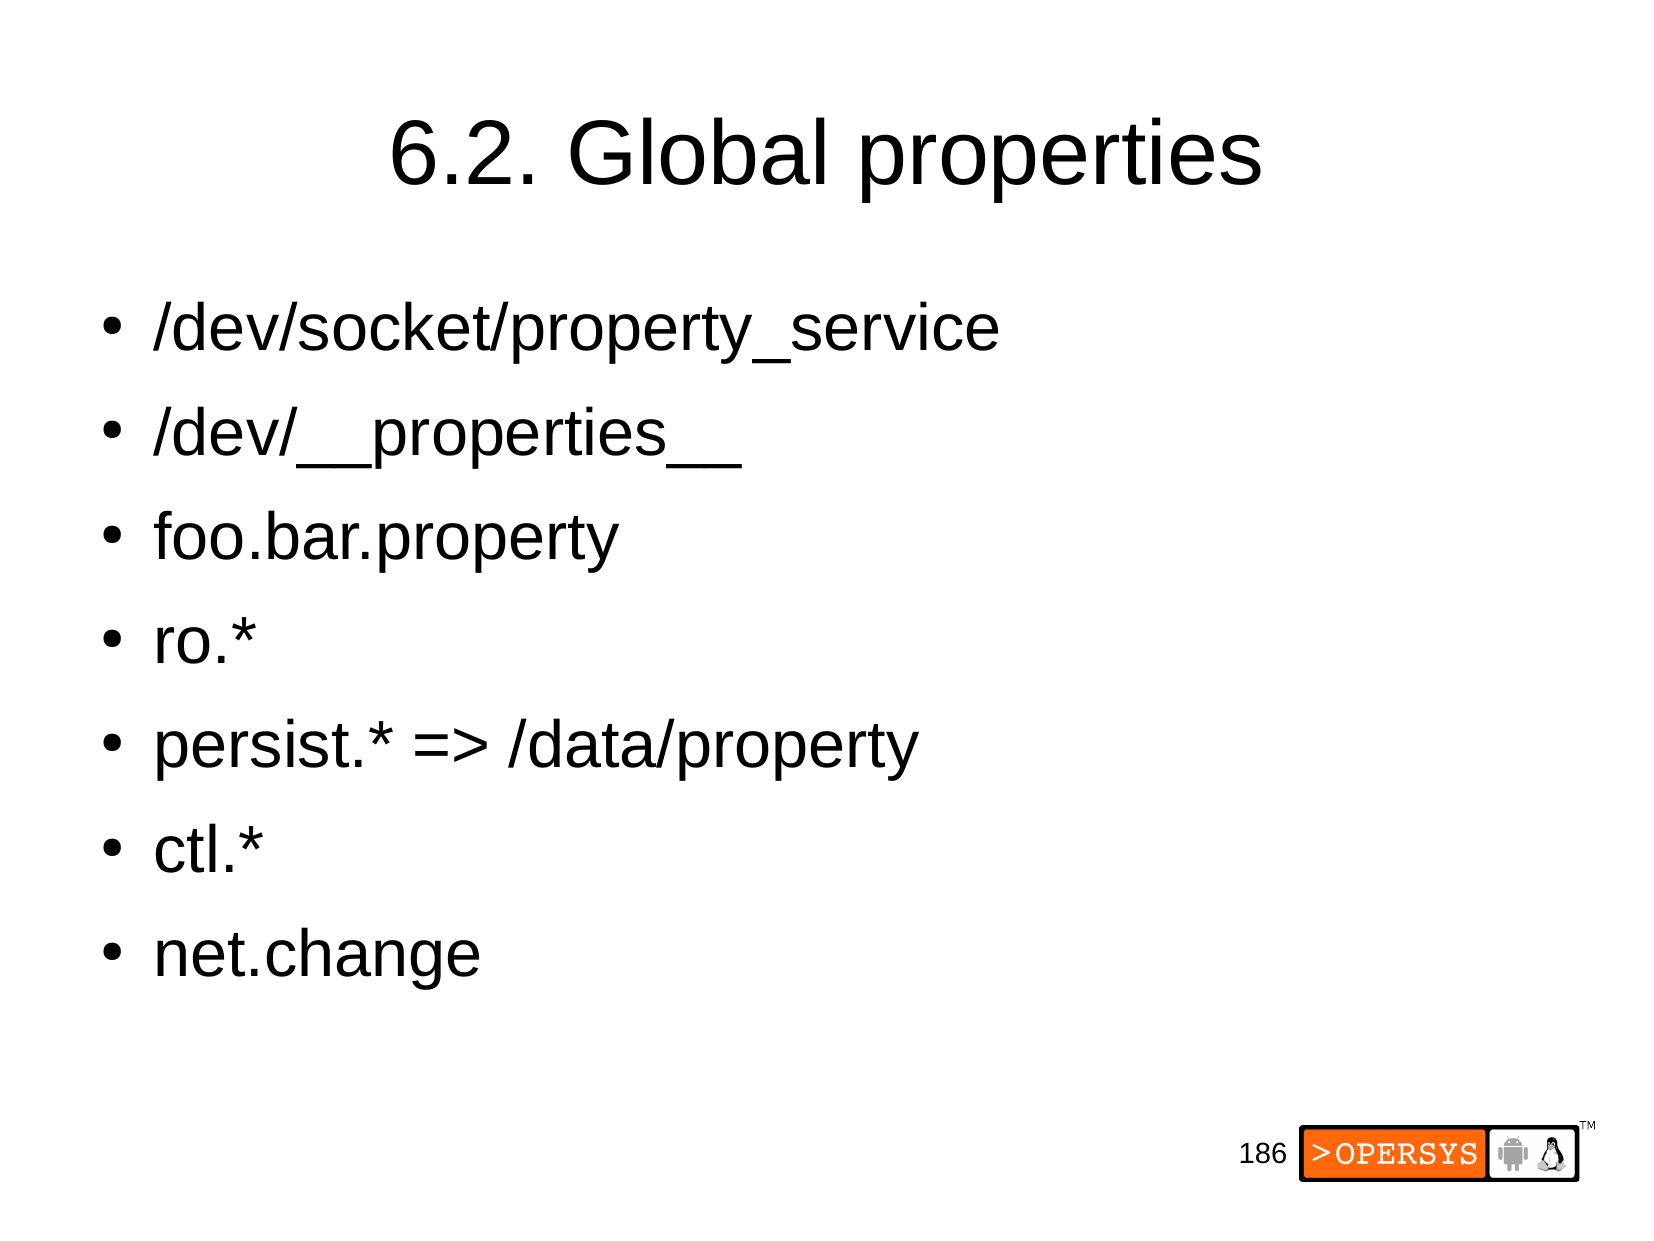

# 6.2. Global properties
/dev/socket/property_service
/dev/__properties__
foo.bar.property
ro.*
persist.* => /data/property
ctl.*
net.change